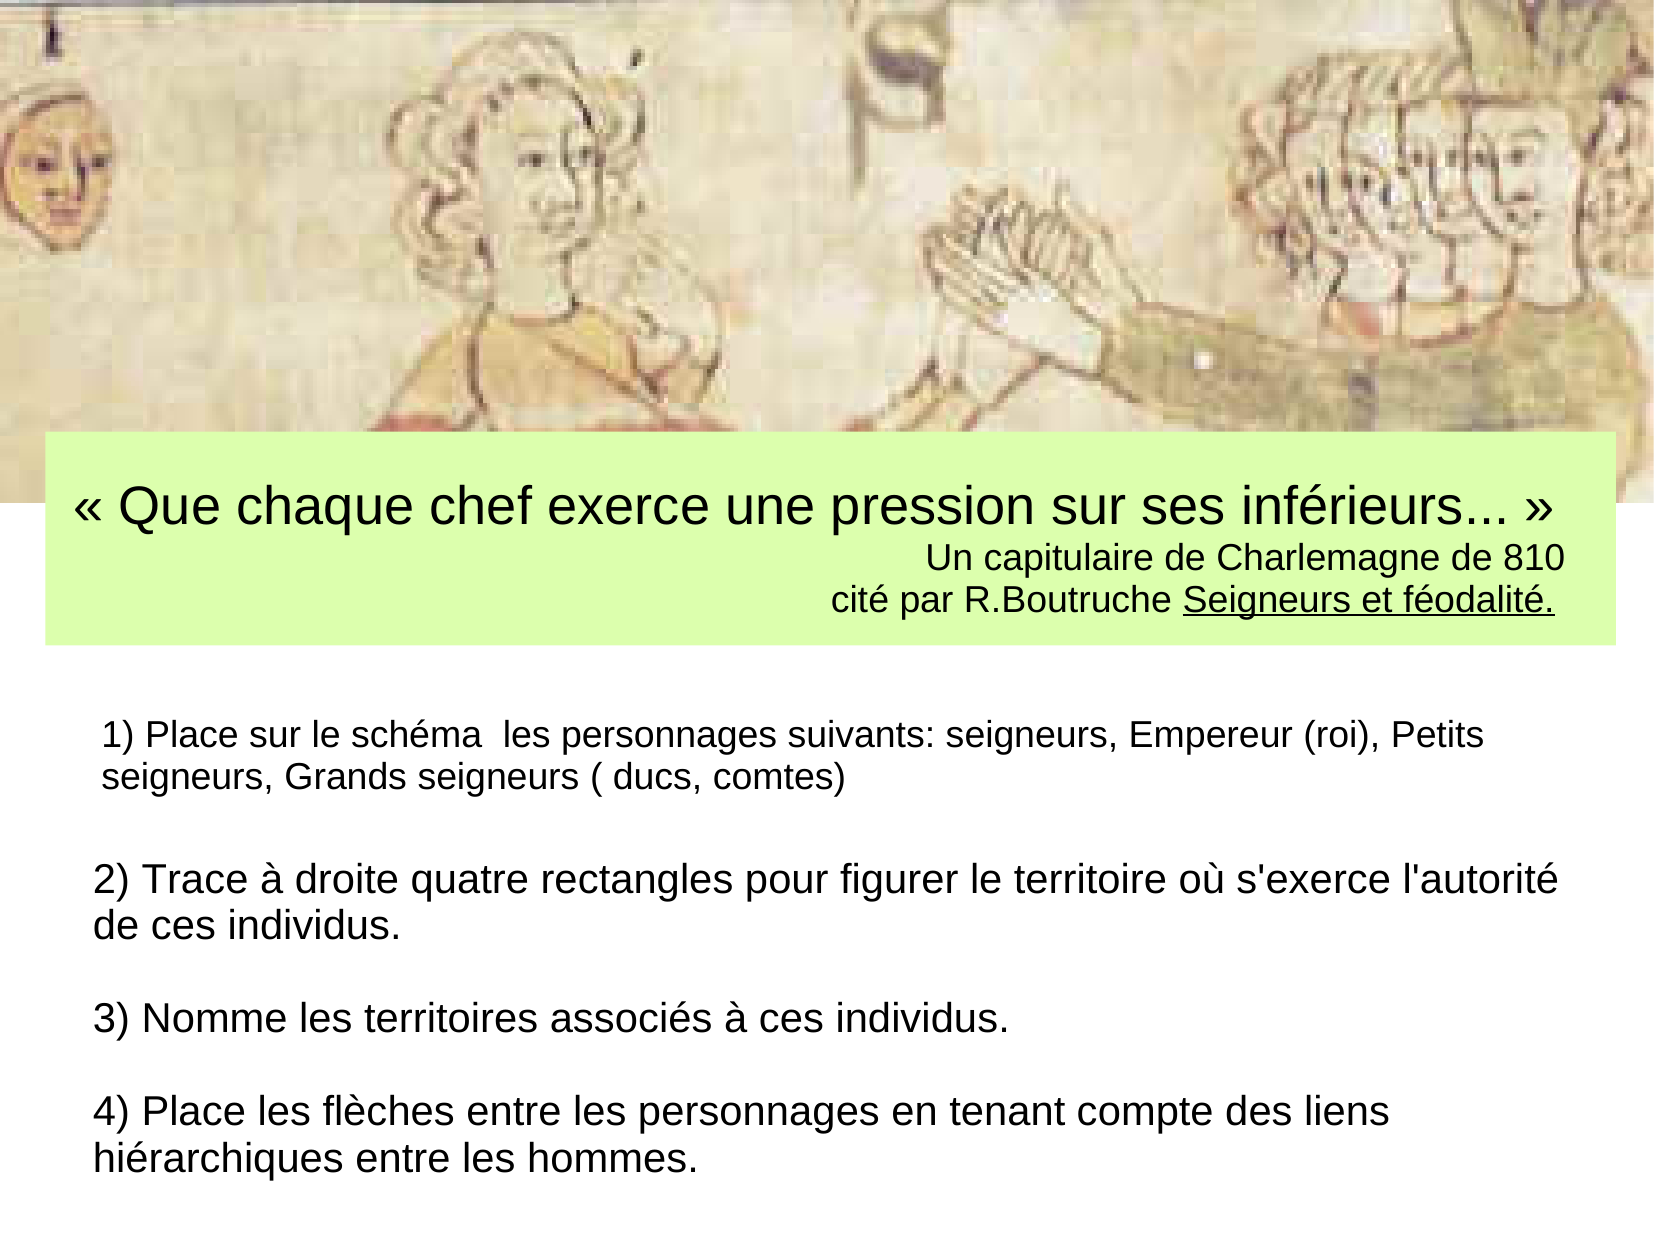

« Que chaque chef exerce une pression sur ses inférieurs... »
Un capitulaire de Charlemagne de 810
 cité par R.Boutruche Seigneurs et féodalité.
1) Place sur le schéma les personnages suivants: seigneurs, Empereur (roi), Petits seigneurs, Grands seigneurs ( ducs, comtes)
2) Trace à droite quatre rectangles pour figurer le territoire où s'exerce l'autorité de ces individus.
3) Nomme les territoires associés à ces individus.
4) Place les flèches entre les personnages en tenant compte des liens hiérarchiques entre les hommes.